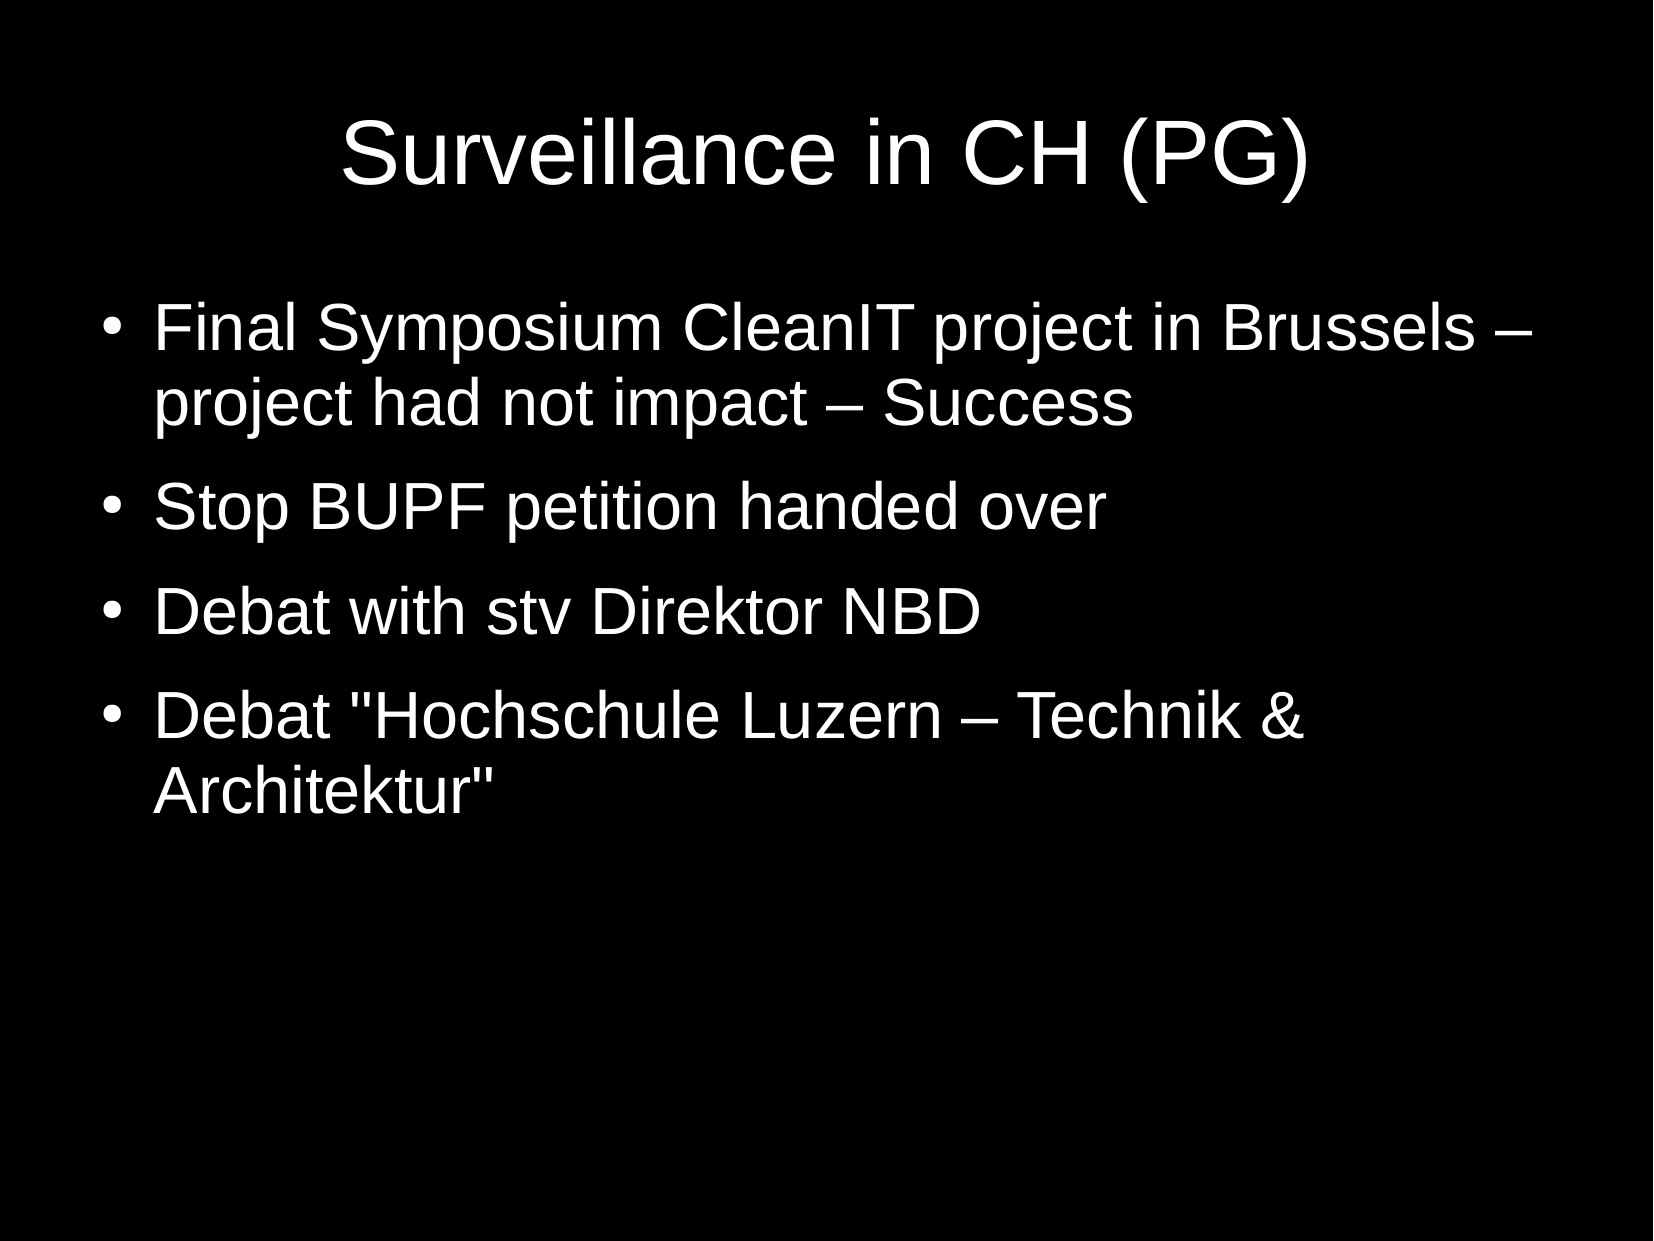

# Surveillance in CH (PG)
Final Symposium CleanIT project in Brussels – project had not impact – Success
Stop BUPF petition handed over
Debat with stv Direktor NBD
Debat "Hochschule Luzern – Technik & Architektur"